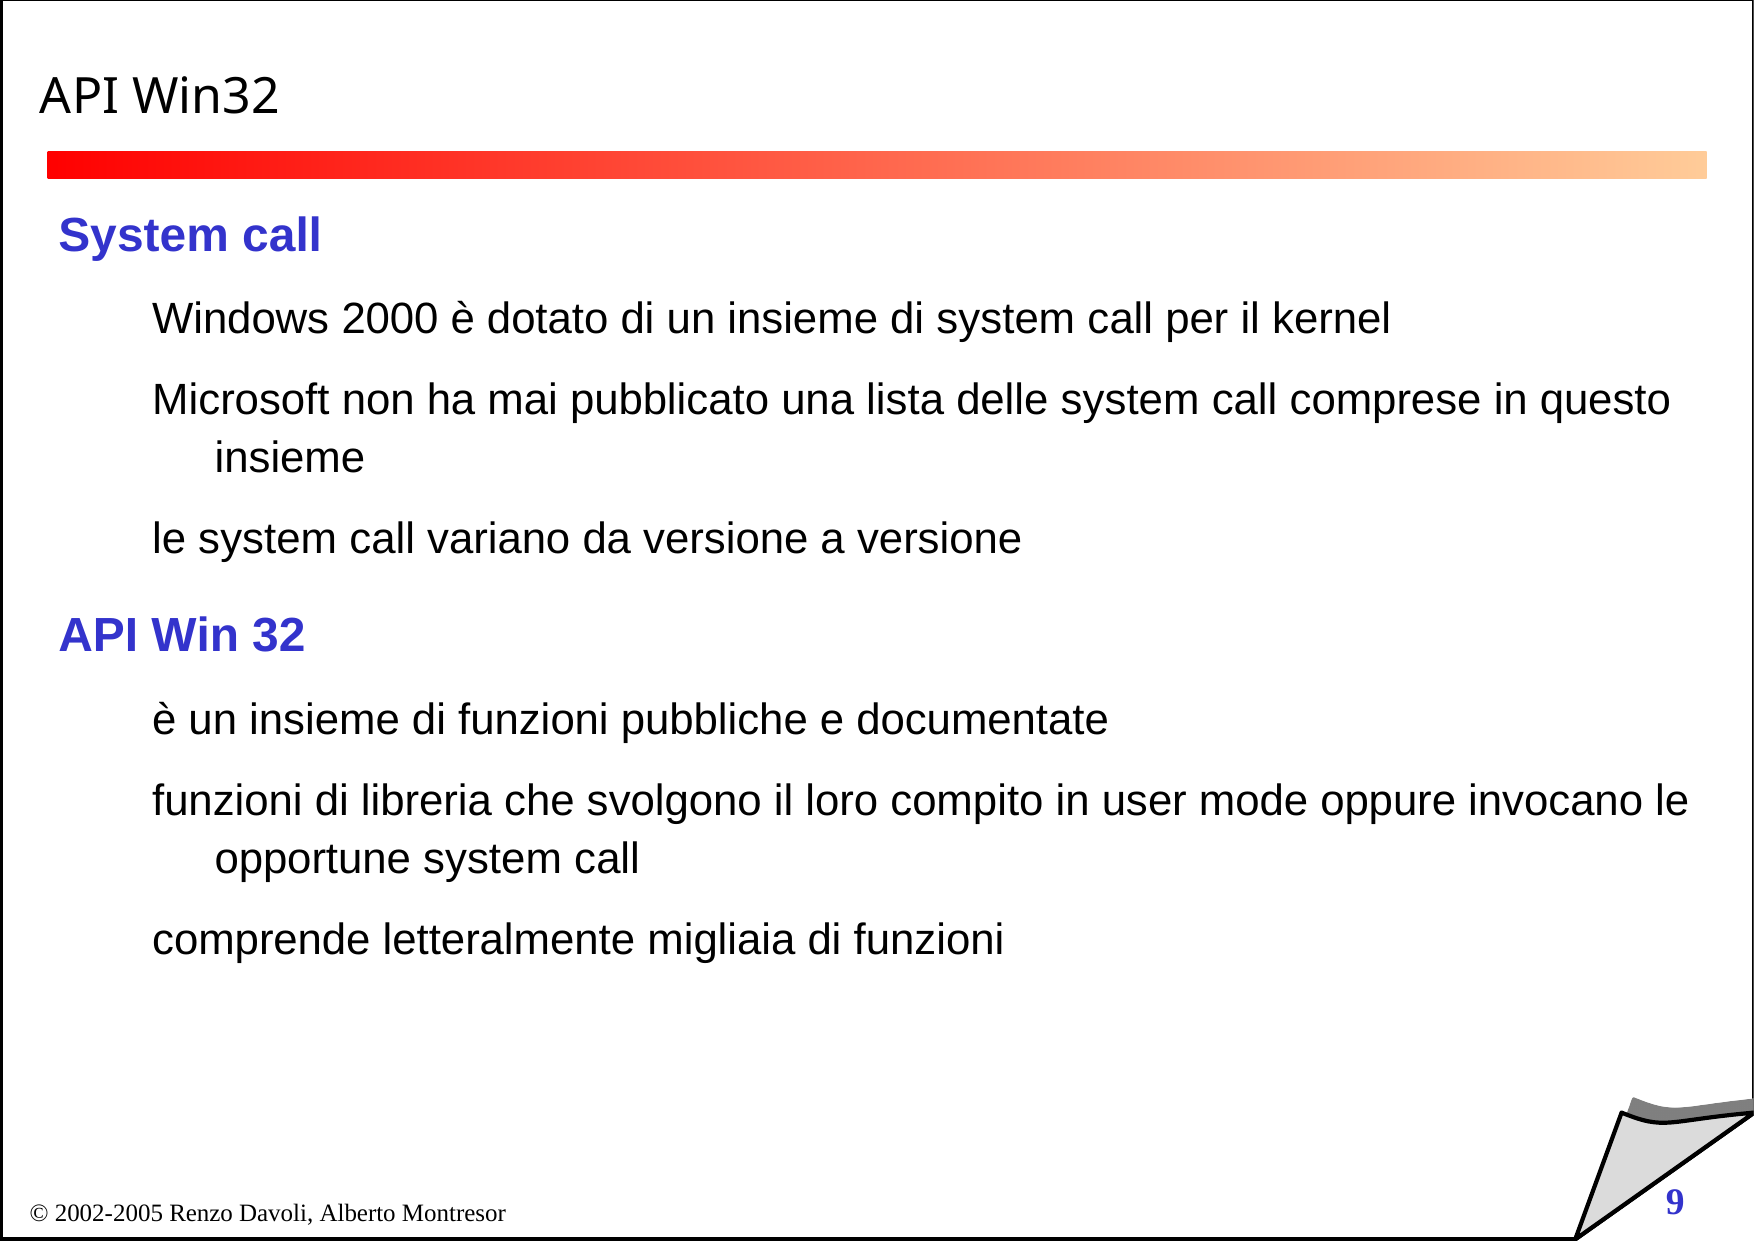

# API Win32
System call
Windows 2000 è dotato di un insieme di system call per il kernel
Microsoft non ha mai pubblicato una lista delle system call comprese in questo insieme
le system call variano da versione a versione
API Win 32
è un insieme di funzioni pubbliche e documentate
funzioni di libreria che svolgono il loro compito in user mode oppure invocano le opportune system call
comprende letteralmente migliaia di funzioni